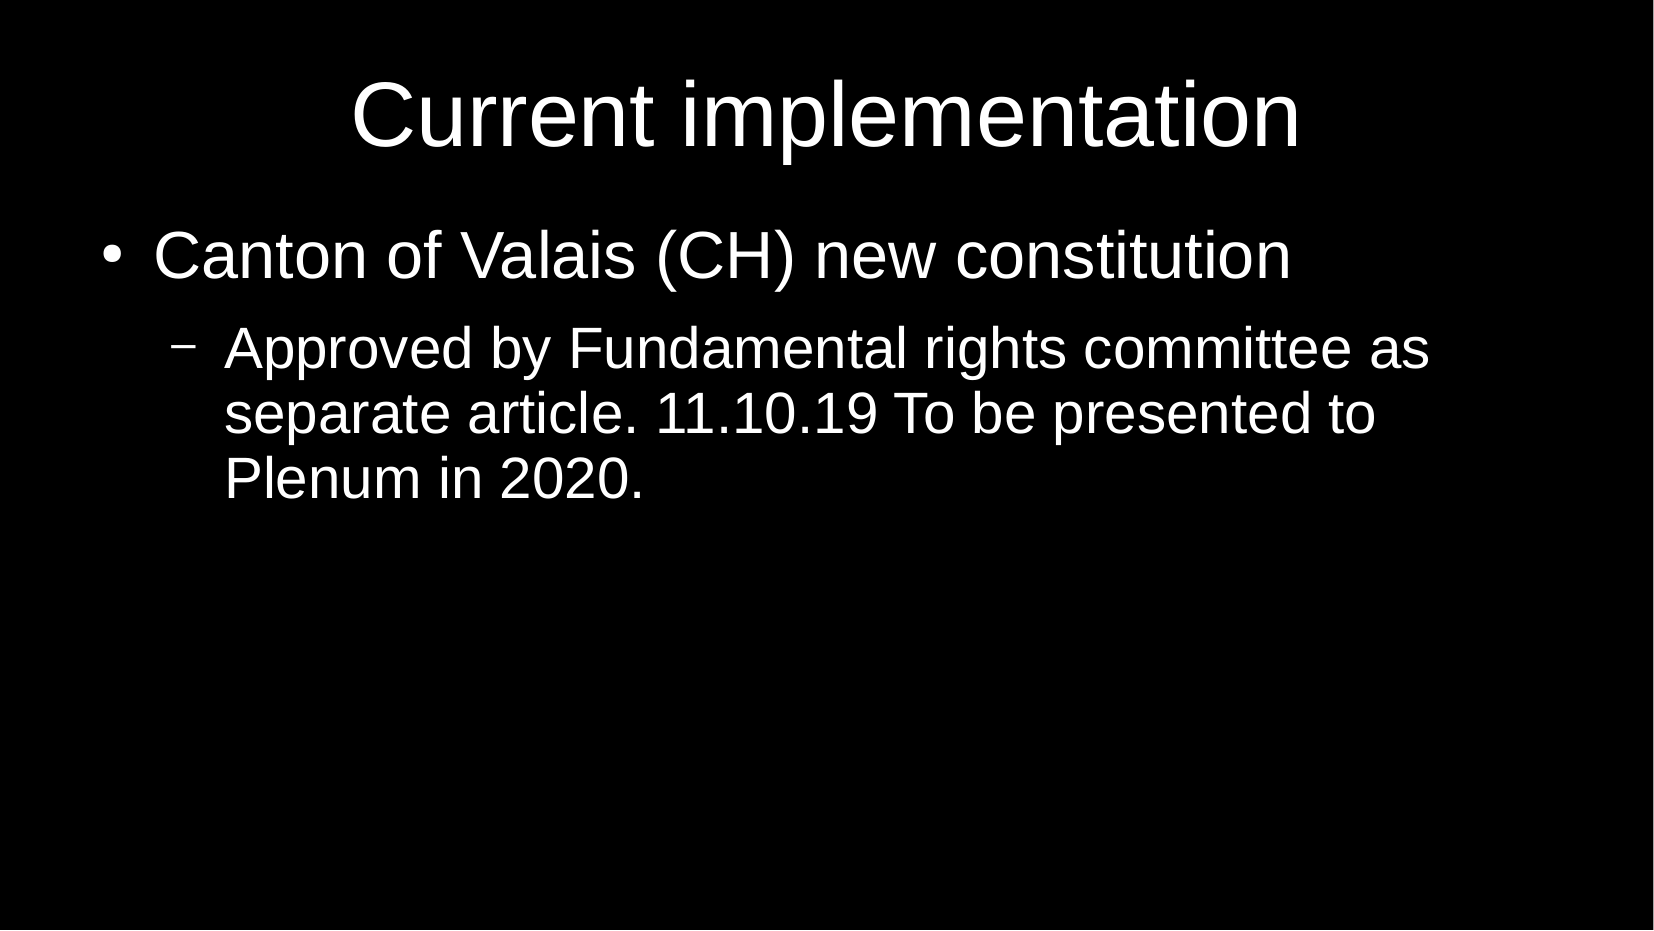

# Current implementation
Canton of Valais (CH) new constitution
Approved by Fundamental rights committee as separate article. 11.10.19 To be presented to Plenum in 2020.